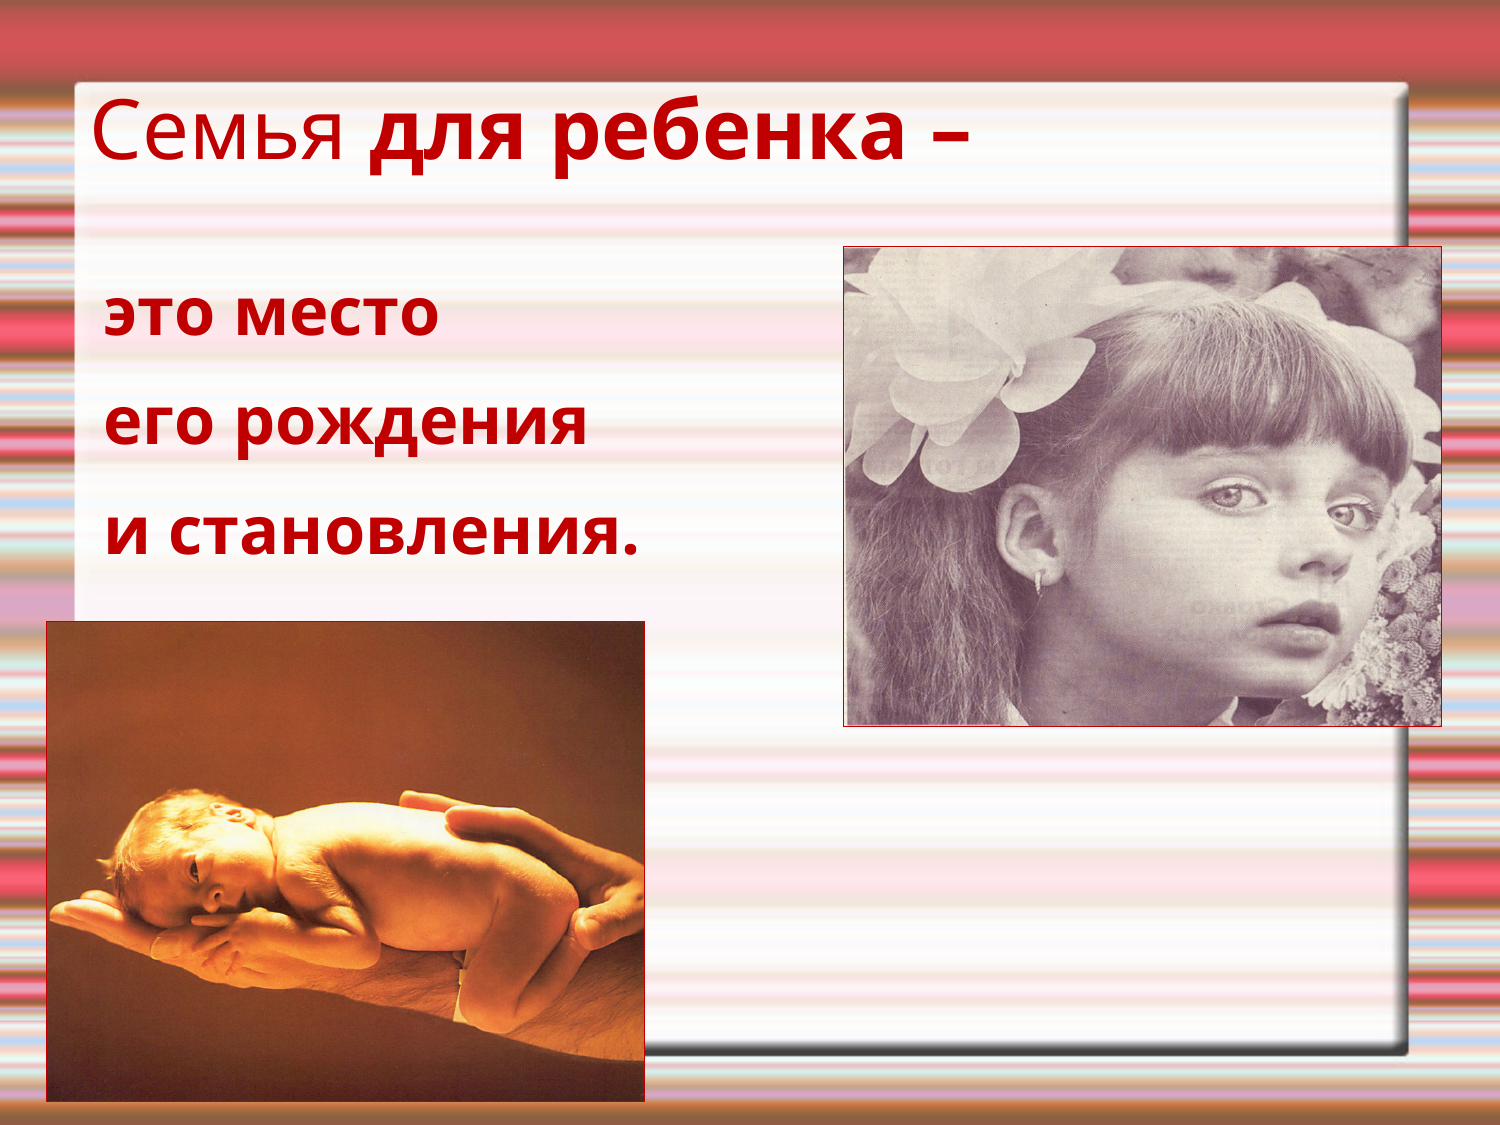

# Семья для ребенка –
это место
его рождения
и становления.